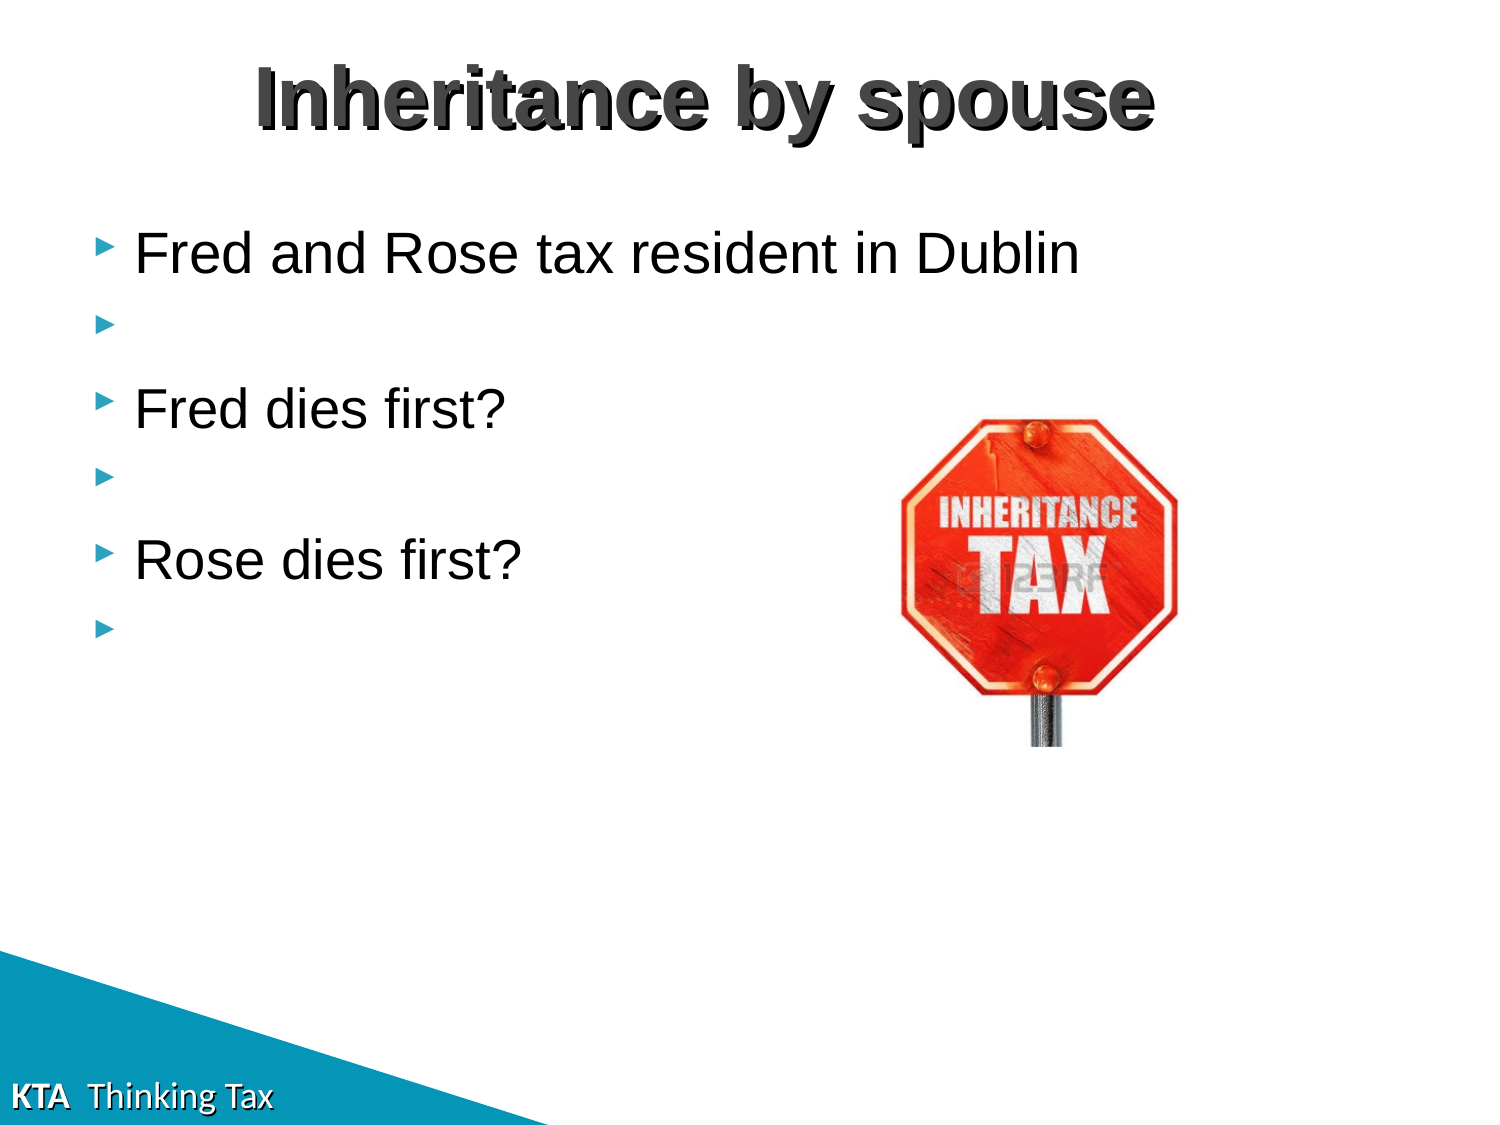

Inheritance by spouse
# Fred and Rose tax resident in Dublin
Fred dies first?
Rose dies first?